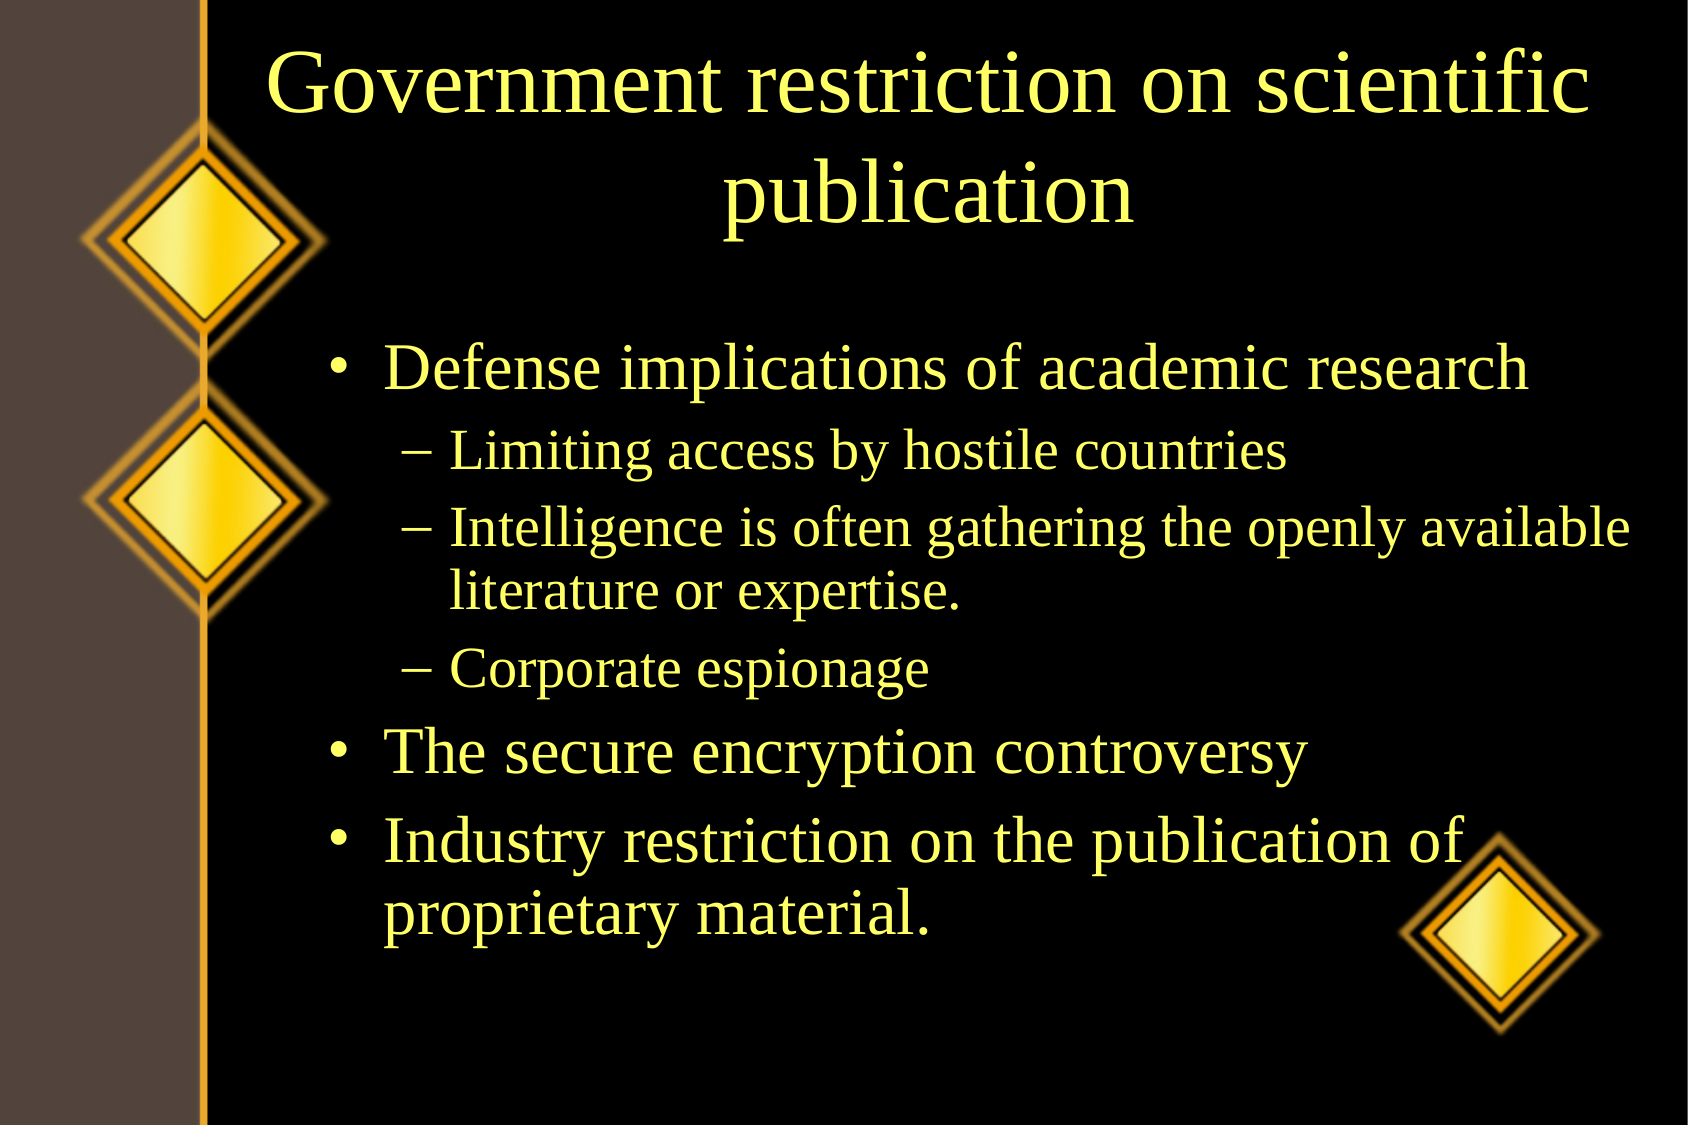

# Government restriction on scientific publication
Defense implications of academic research
Limiting access by hostile countries
Intelligence is often gathering the openly available literature or expertise.
Corporate espionage
The secure encryption controversy
Industry restriction on the publication of proprietary material.